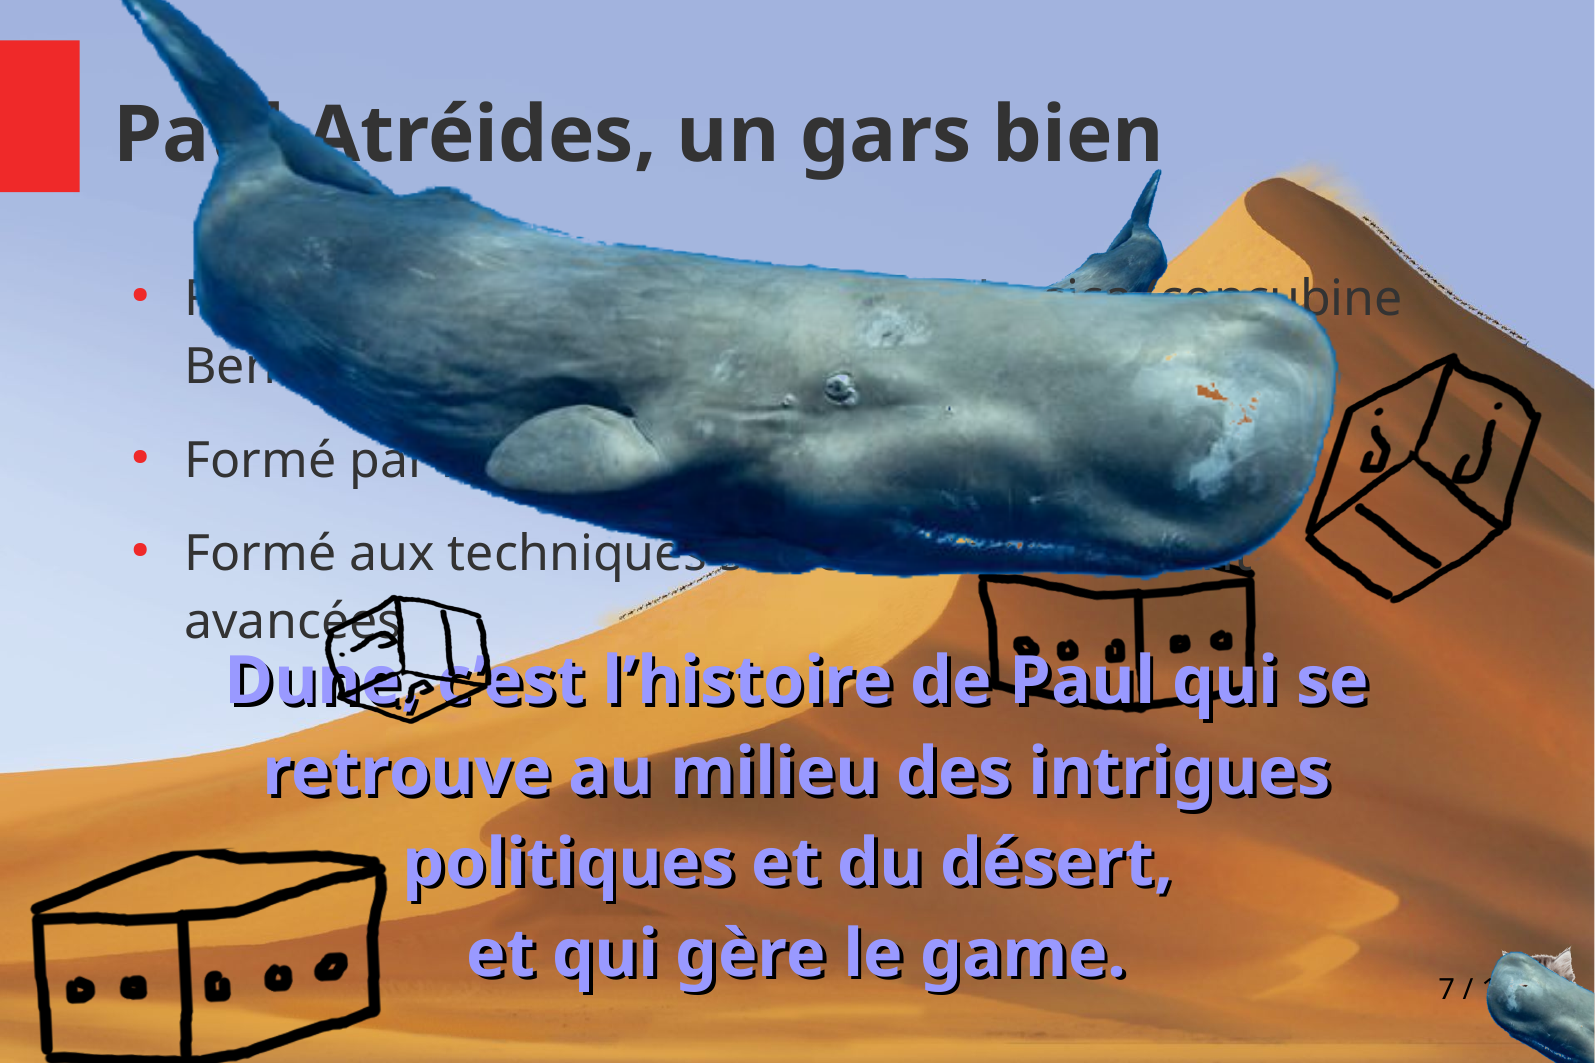

# Paul Atréides, un gars bien
Fils du Duc Léto Atréides & Dame Jessica (concubine Bene Gesserit)
Formé par les meilleurs guerriers
Formé aux techniques secrètes Bene Gesserit avancées
Dune, c’est l’histoire de Paul qui se retrouve au milieu des intrigues politiques et du désert,
et qui gère le game.
7